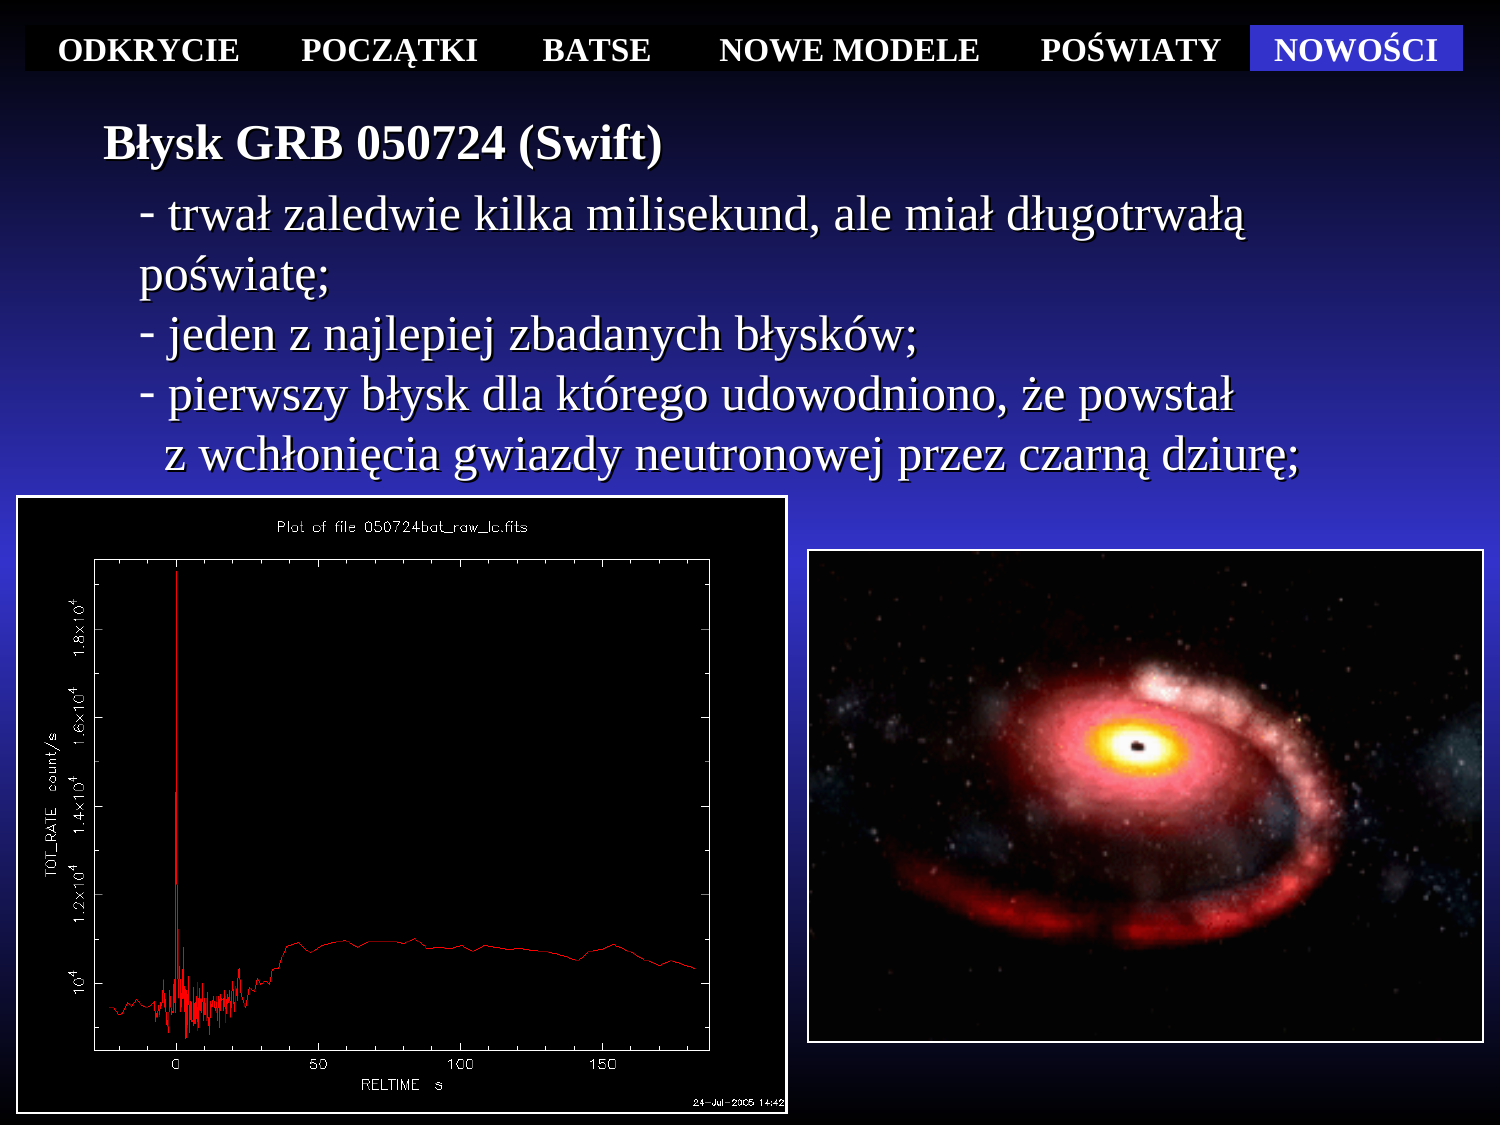

| ODKRYCIE | POCZĄTKI | BATSE | NOWE MODELE | POŚWIATY | NOWOŚCI |
| --- | --- | --- | --- | --- | --- |
Błysk GRB 050724 (Swift)
 trwał zaledwie kilka milisekund, ale miał długotrwałą poświatę;
 jeden z najlepiej zbadanych błysków;
 pierwszy błysk dla którego udowodniono, że powstał
 z wchłonięcia gwiazdy neutronowej przez czarną dziurę;